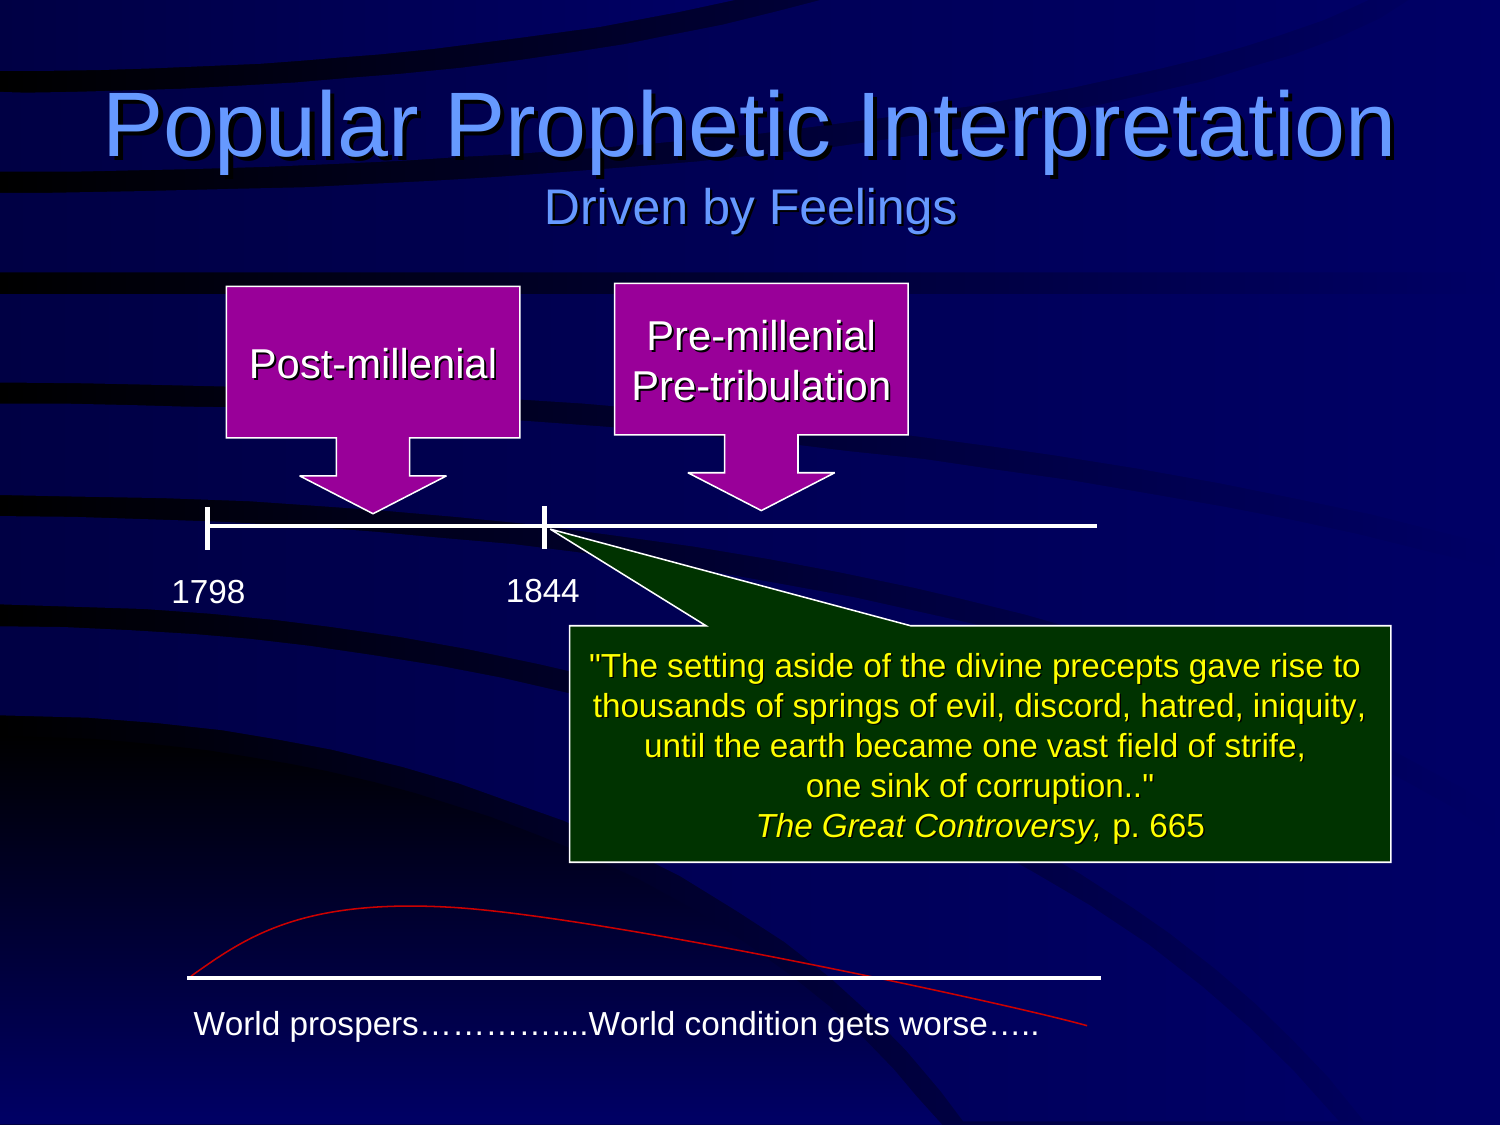

# Popular Prophetic Interpretation Driven by Feelings
Pre-millenial
Pre-tribulation
Post-millenial
1844
1798
"The setting aside of the divine precepts gave rise to
thousands of springs of evil, discord, hatred, iniquity,
until the earth became one vast field of strife,
one sink of corruption.."
The Great Controversy, p. 665
World prospers…………....World condition gets worse…..